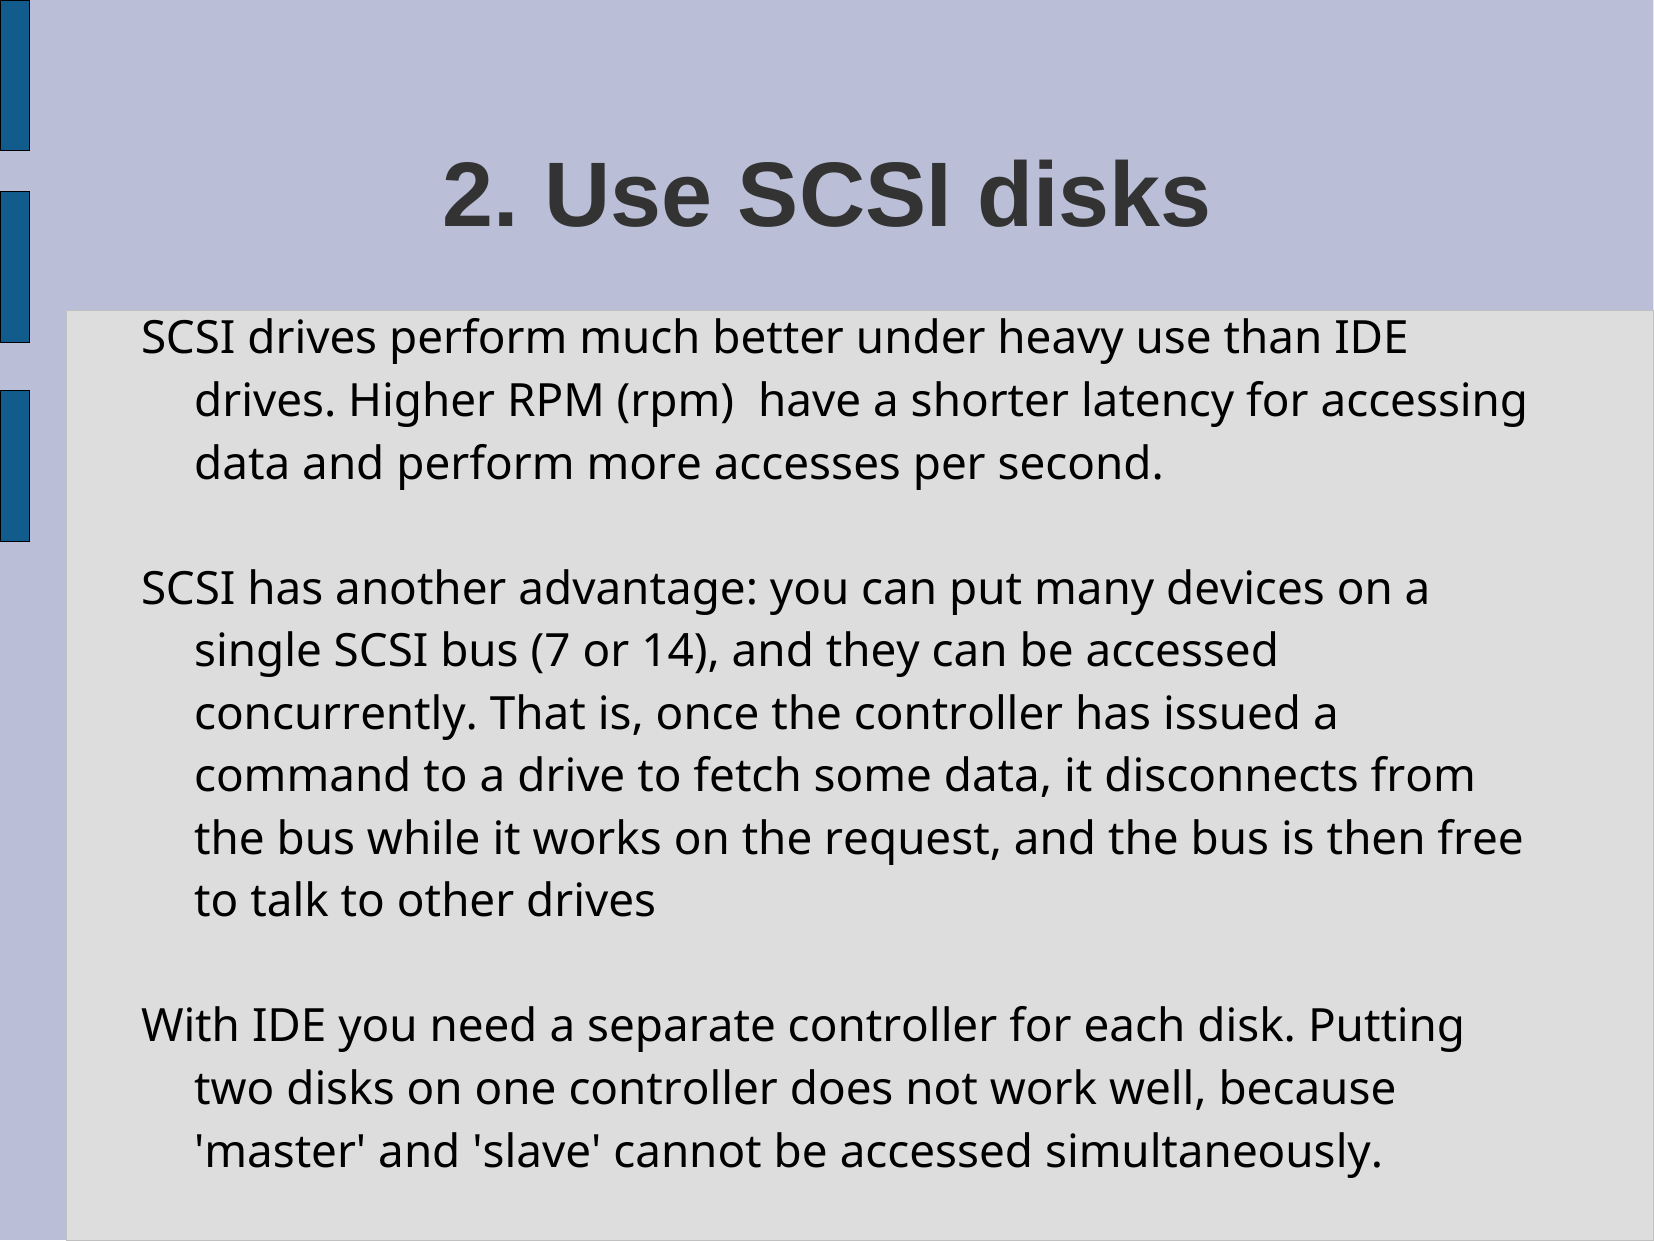

# 2. Use SCSI disks
SCSI drives perform much better under heavy use than IDE drives. Higher RPM (rpm) have a shorter latency for accessing data and perform more accesses per second.
SCSI has another advantage: you can put many devices on a single SCSI bus (7 or 14), and they can be accessed concurrently. That is, once the controller has issued a command to a drive to fetch some data, it disconnects from the bus while it works on the request, and the bus is then free to talk to other drives
With IDE you need a separate controller for each disk. Putting two disks on one controller does not work well, because 'master' and 'slave' cannot be accessed simultaneously.
 (SATA solves some of these problems, but not all)